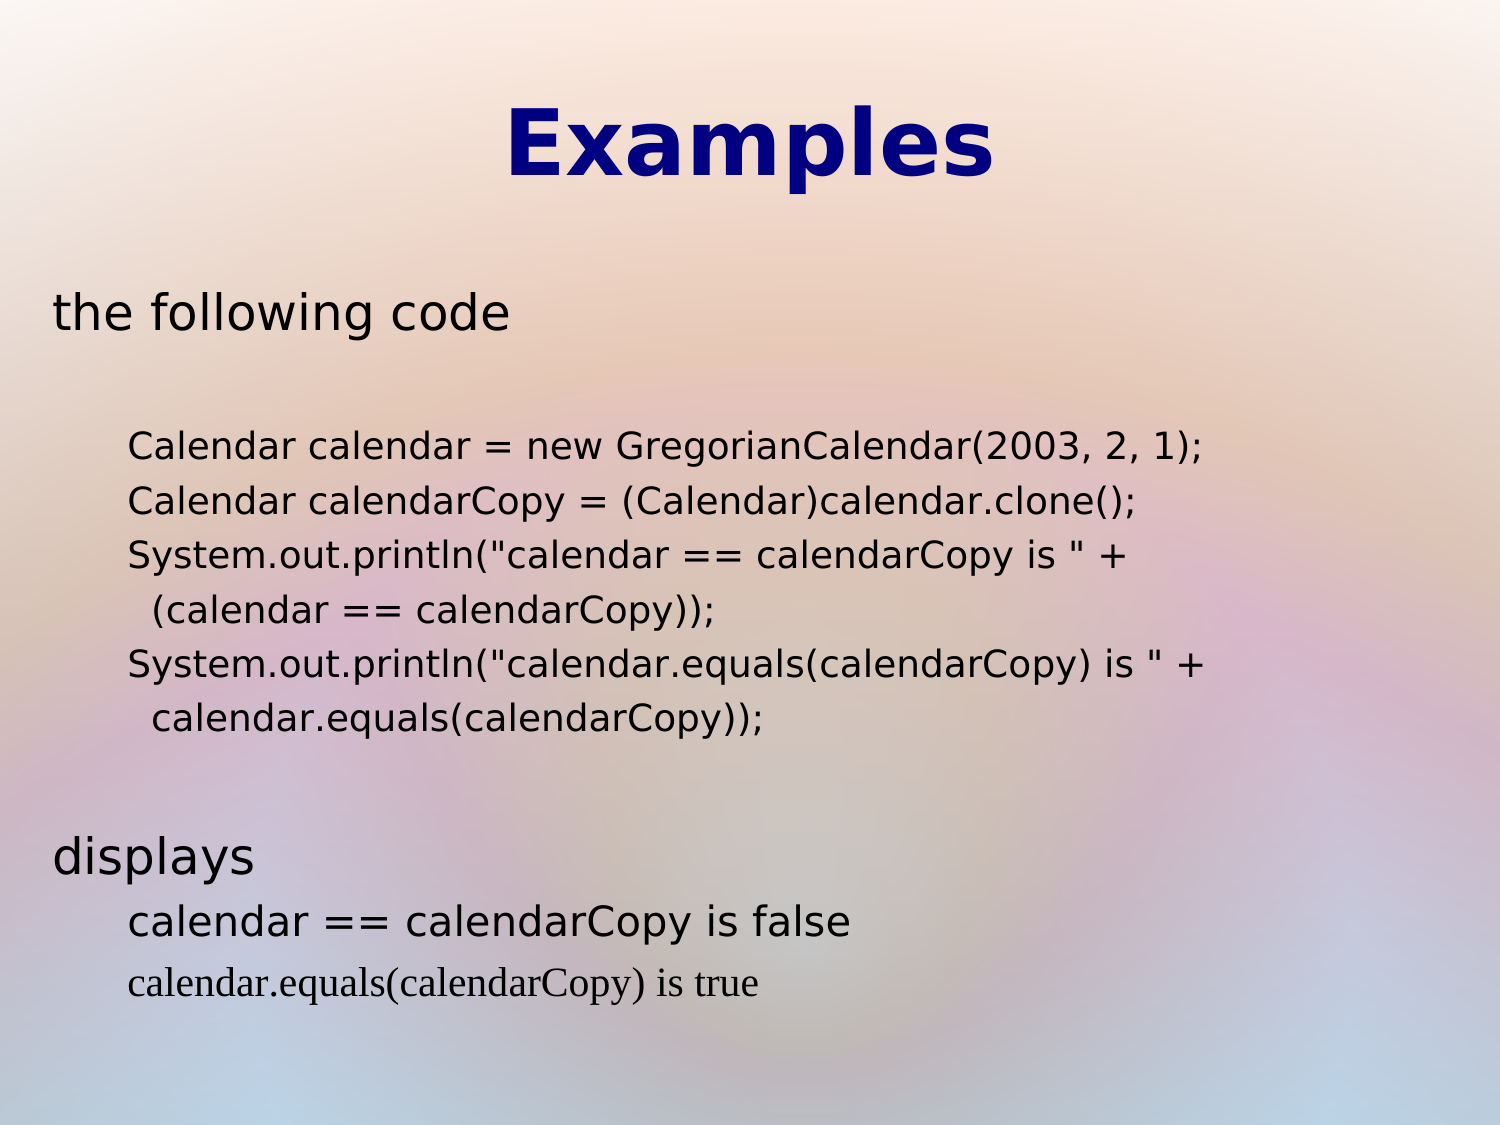

# Examples
the following code
Calendar calendar = new GregorianCalendar(2003, 2, 1);
Calendar calendarCopy = (Calendar)calendar.clone();
System.out.println("calendar == calendarCopy is " +
 (calendar == calendarCopy));
System.out.println("calendar.equals(calendarCopy) is " +
 calendar.equals(calendarCopy));
displays
calendar == calendarCopy is false
calendar.equals(calendarCopy) is true
Liang, Introduction to Java Programming, Seventh Edition, (c) 2009 Pearson Education, Inc. All rights reserved. 0136012671
22